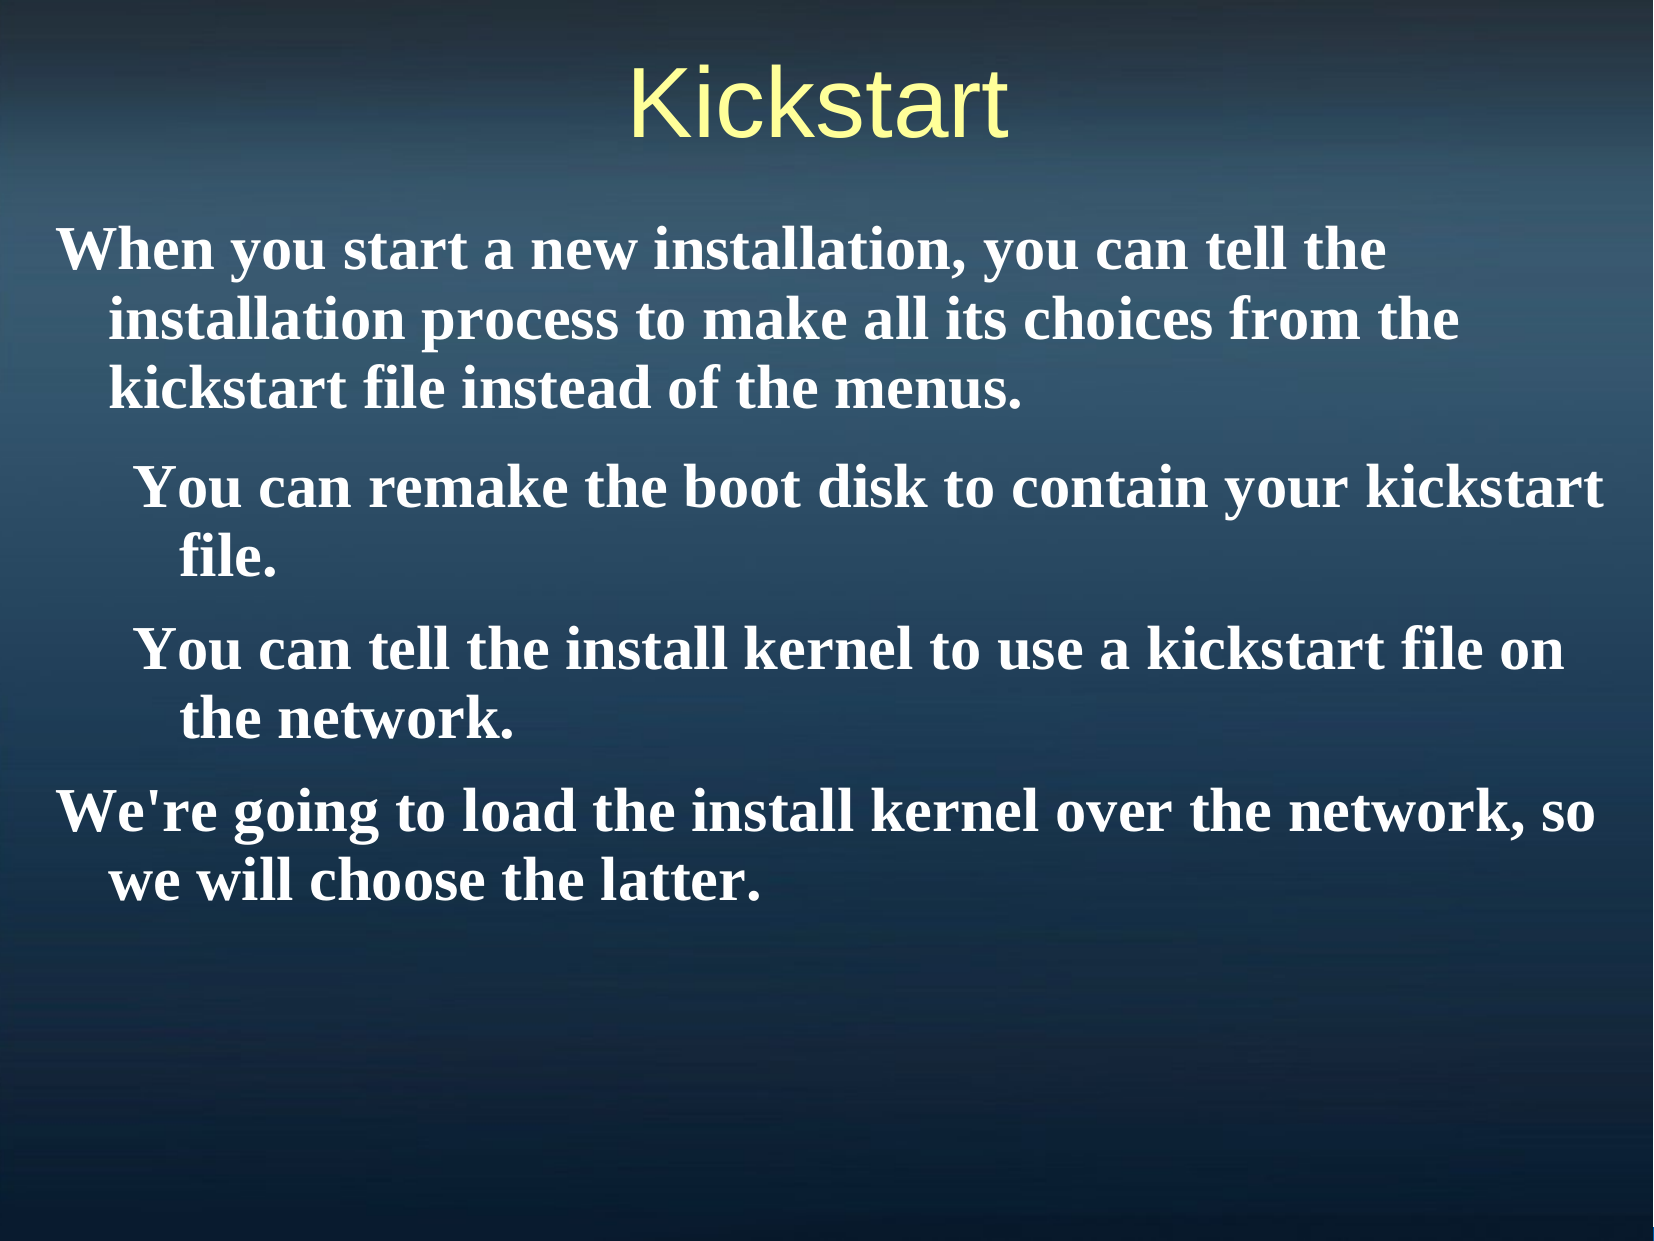

# Kickstart
When you start a new installation, you can tell the installation process to make all its choices from the kickstart file instead of the menus.
You can remake the boot disk to contain your kickstart file.
You can tell the install kernel to use a kickstart file on the network.
We're going to load the install kernel over the network, so we will choose the latter.